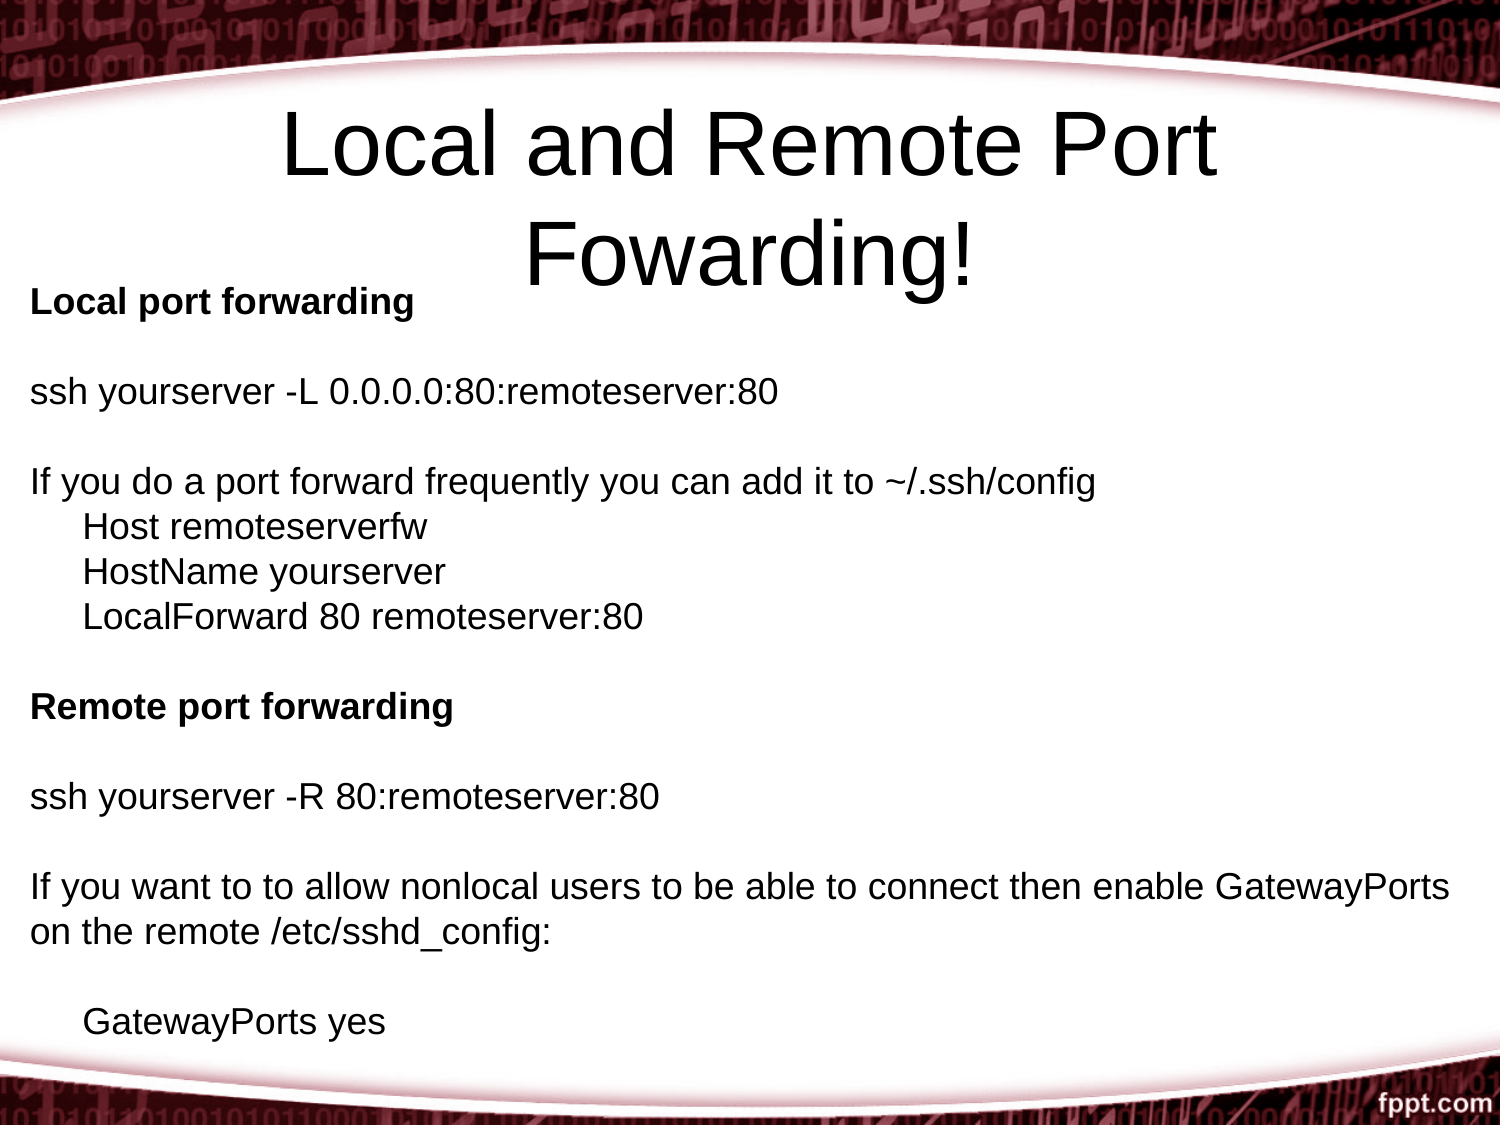

# Local and Remote Port Fowarding!
Local port forwarding
ssh yourserver -L 0.0.0.0:80:remoteserver:80
If you do a port forward frequently you can add it to ~/.ssh/config
 Host remoteserverfw
 HostName yourserver
 LocalForward 80 remoteserver:80
Remote port forwarding
ssh yourserver -R 80:remoteserver:80
If you want to to allow nonlocal users to be able to connect then enable GatewayPorts on the remote /etc/sshd_config:
 GatewayPorts yes